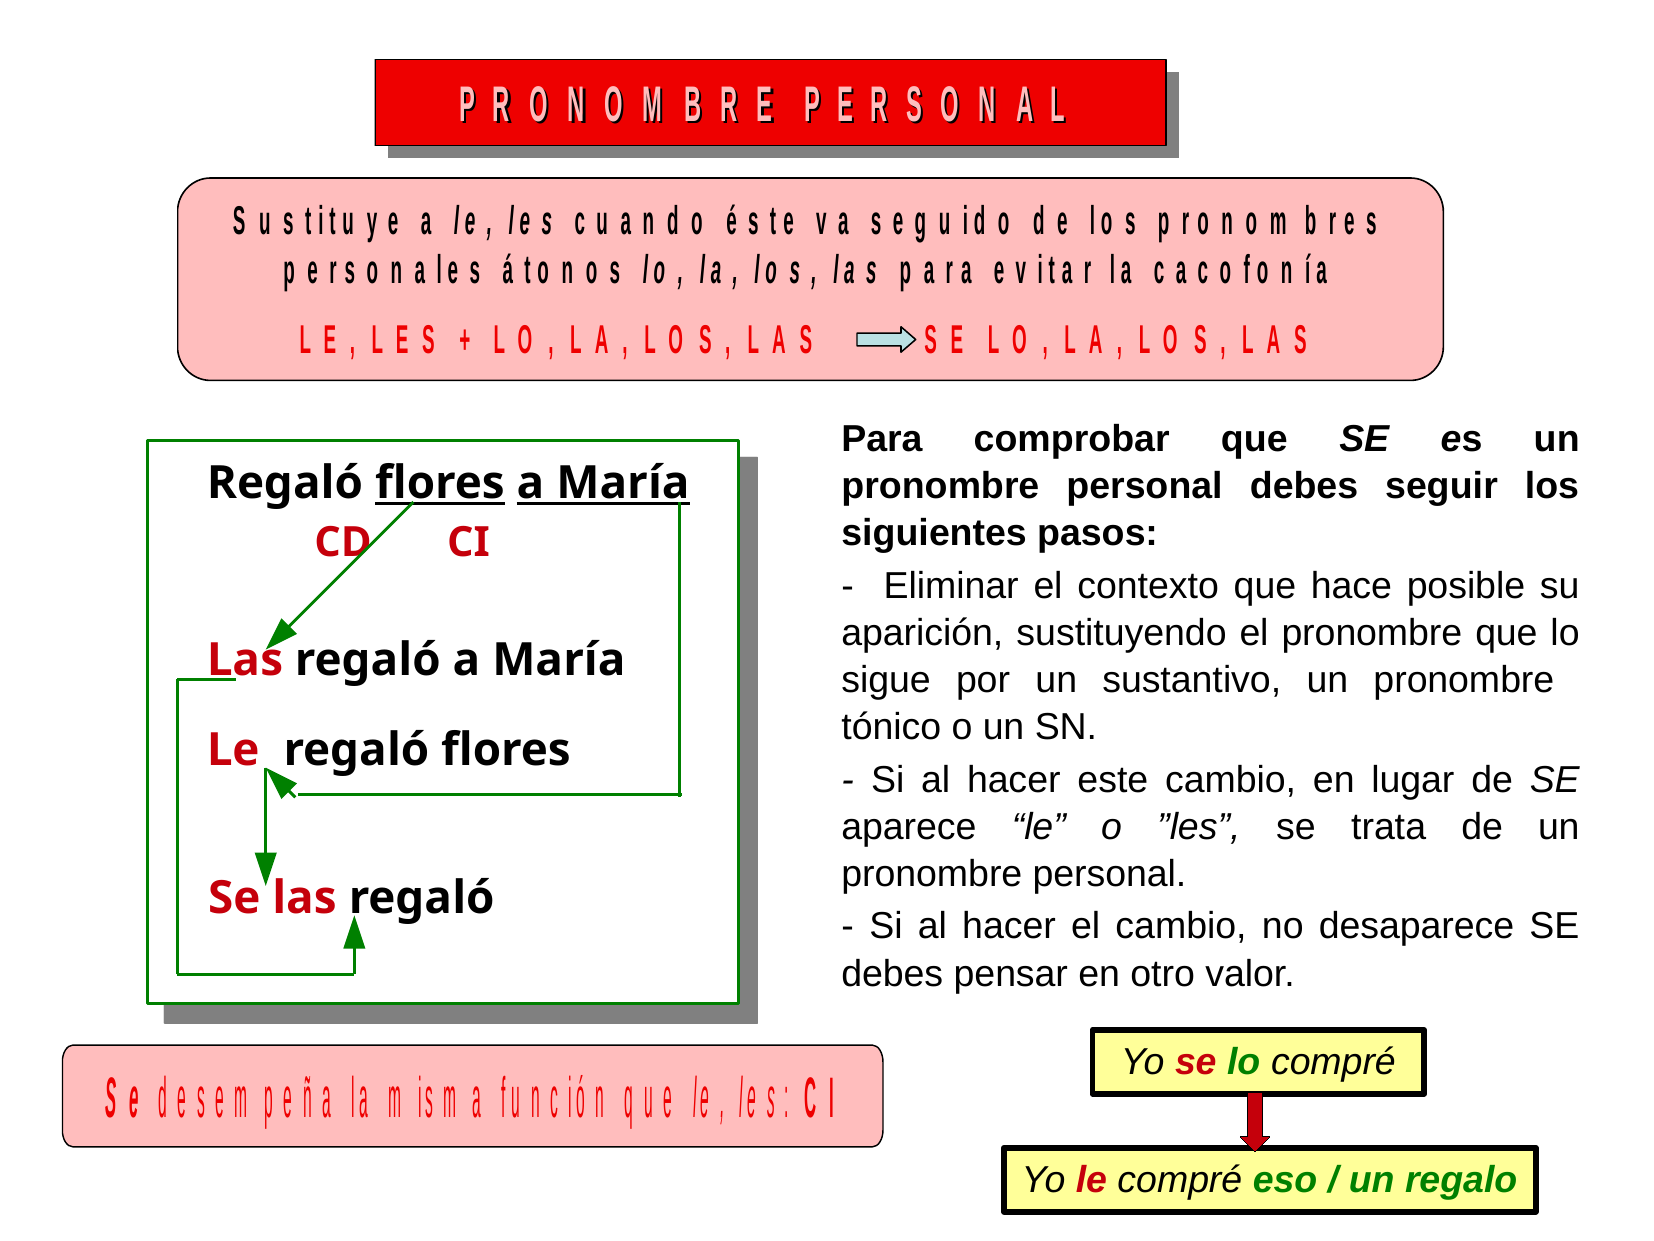

Para comprobar que SE es un pronombre personal debes seguir los siguientes pasos:
- Eliminar el contexto que hace posible su aparición, sustituyendo el pronombre que lo sigue por un sustantivo, un pronombre tónico o un SN.
- Si al hacer este cambio, en lugar de SE aparece “le” o ”les”, se trata de un pronombre personal.
- Si al hacer el cambio, no desaparece SE debes pensar en otro valor.
 Regaló flores a María
 CD CI
 Las regaló a María
 Le regaló flores
 Se las regaló
 Yo se lo compré
Yo le compré eso / un regalo